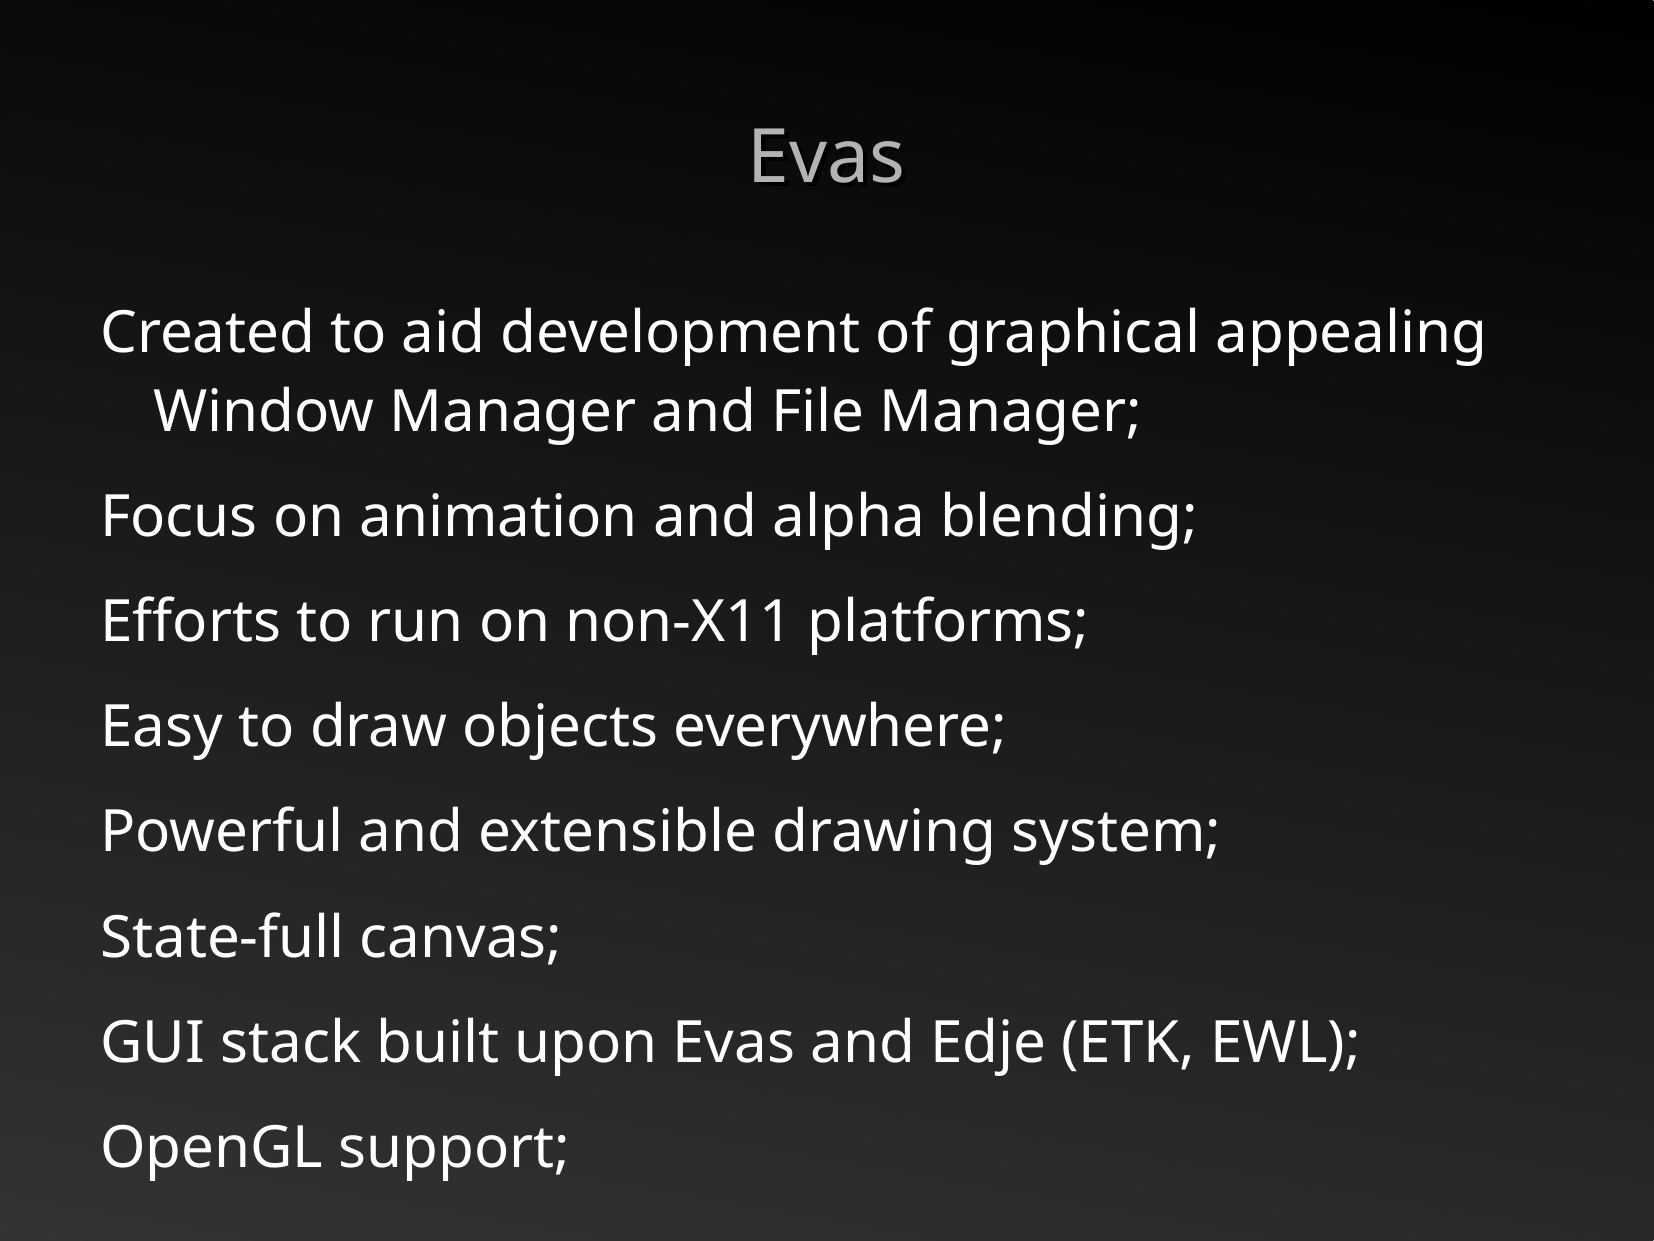

# Evas
Created to aid development of graphical appealing Window Manager and File Manager;
Focus on animation and alpha blending;
Efforts to run on non-X11 platforms;
Easy to draw objects everywhere;
Powerful and extensible drawing system;
State-full canvas;
GUI stack built upon Evas and Edje (ETK, EWL);
OpenGL support;